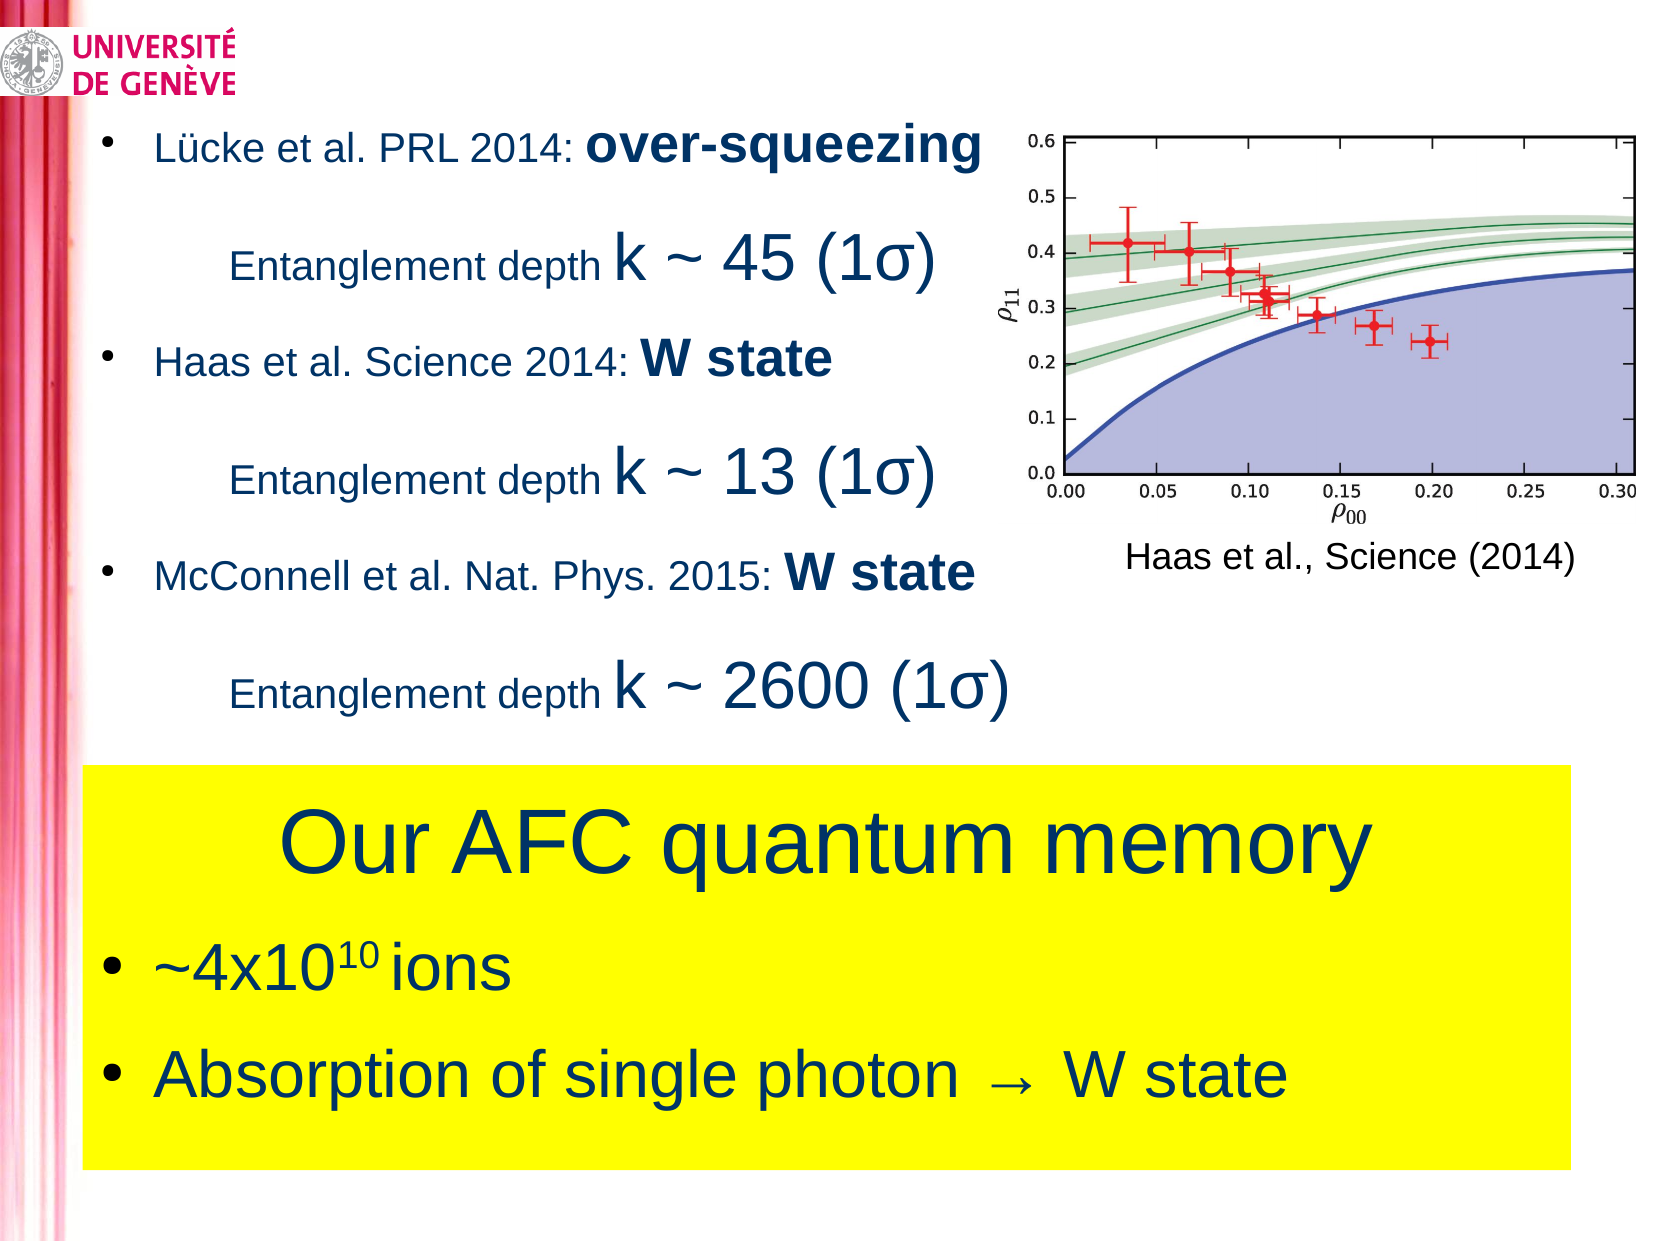

Lücke et al. PRL 2014: over-squeezing
	Entanglement depth k ~ 45 (1σ)
Haas et al. Science 2014: W state
	Entanglement depth k ~ 13 (1σ)
McConnell et al. Nat. Phys. 2015: W state
	Entanglement depth k ~ 2600 (1σ)
Haas et al., Science (2014)
# Our AFC quantum memory
k ~ 140'000 (1σ)
(preliminary data)
~4x1010 ions
Absorption of single photon → W state